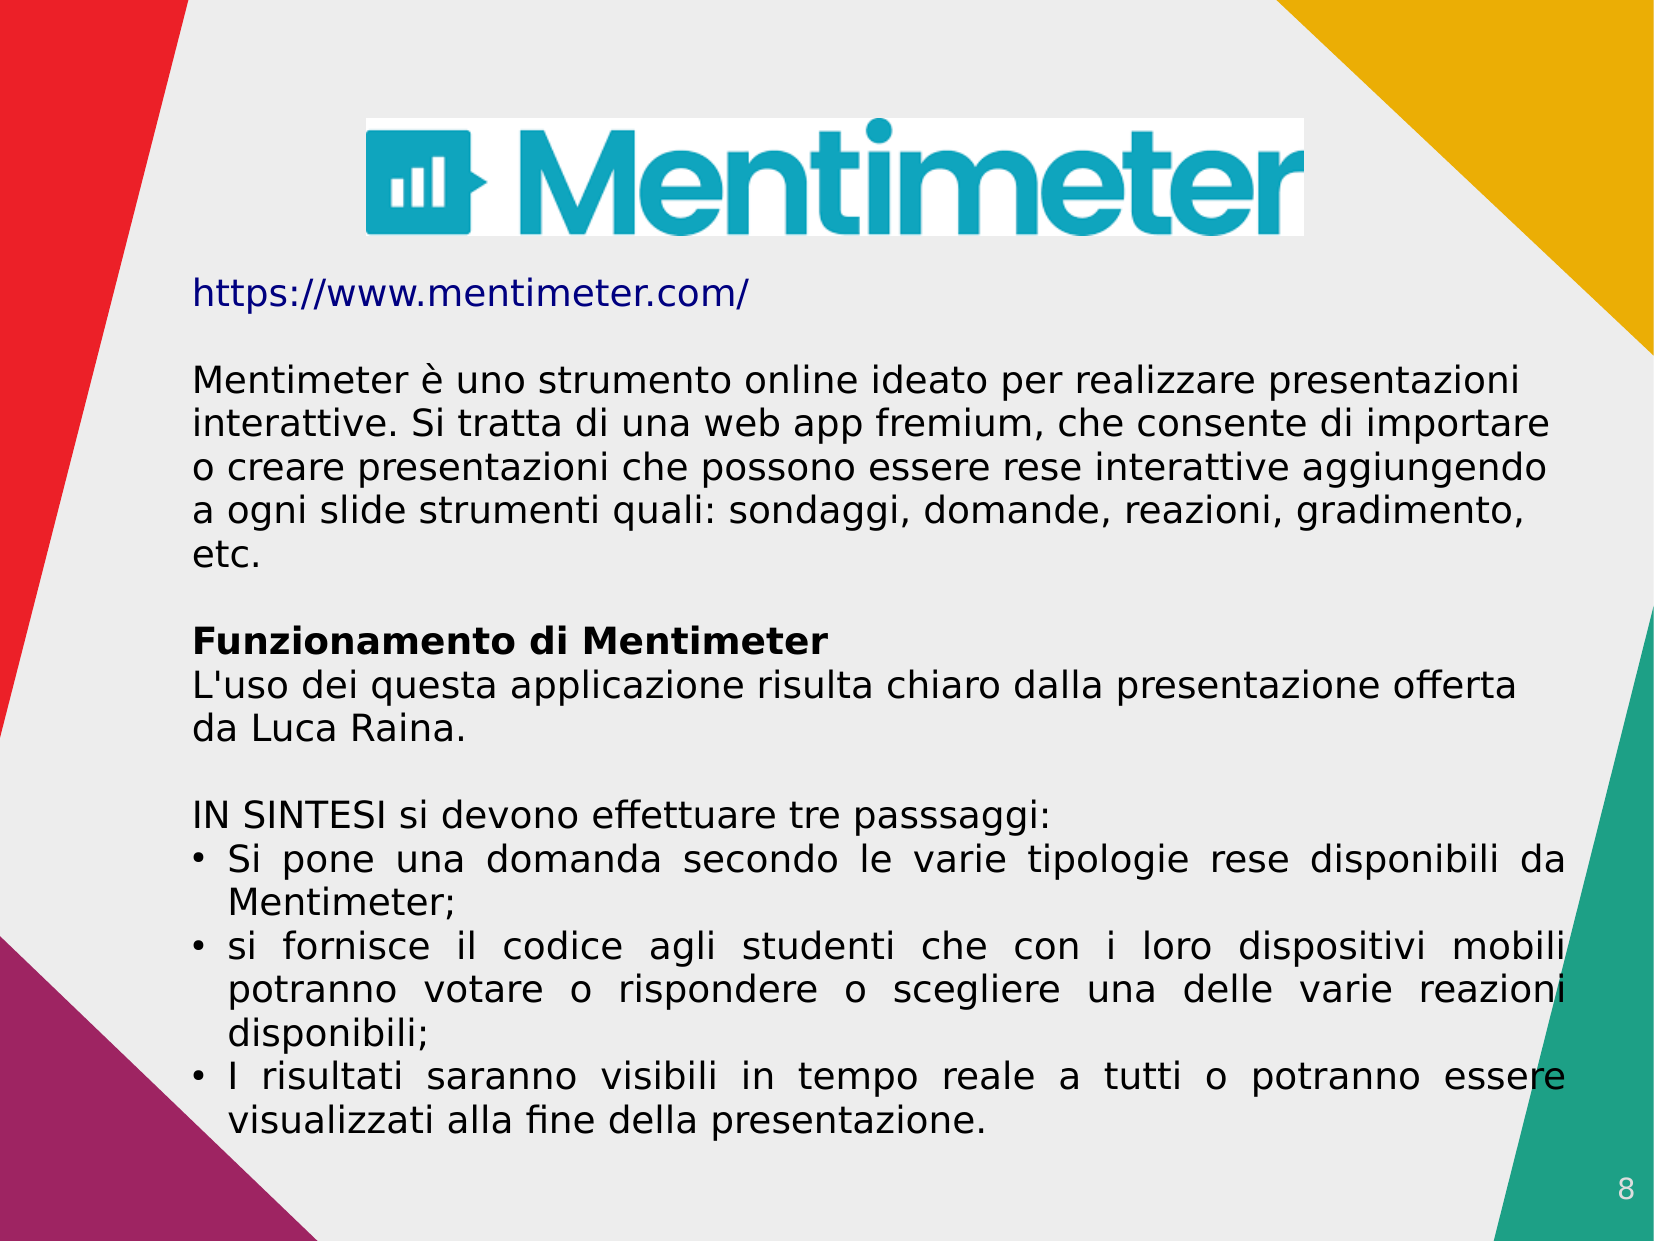

https://www.mentimeter.com/
Mentimeter è uno strumento online ideato per realizzare presentazioni interattive. Si tratta di una web app fremium, che consente di importare o creare presentazioni che possono essere rese interattive aggiungendo a ogni slide strumenti quali: sondaggi, domande, reazioni, gradimento, etc.
Funzionamento di Mentimeter
L'uso dei questa applicazione risulta chiaro dalla presentazione offerta da Luca Raina.
IN SINTESI si devono effettuare tre passsaggi:
Si pone una domanda secondo le varie tipologie rese disponibili da Mentimeter;
si fornisce il codice agli studenti che con i loro dispositivi mobili potranno votare o rispondere o scegliere una delle varie reazioni disponibili;
I risultati saranno visibili in tempo reale a tutti o potranno essere visualizzati alla fine della presentazione.
8